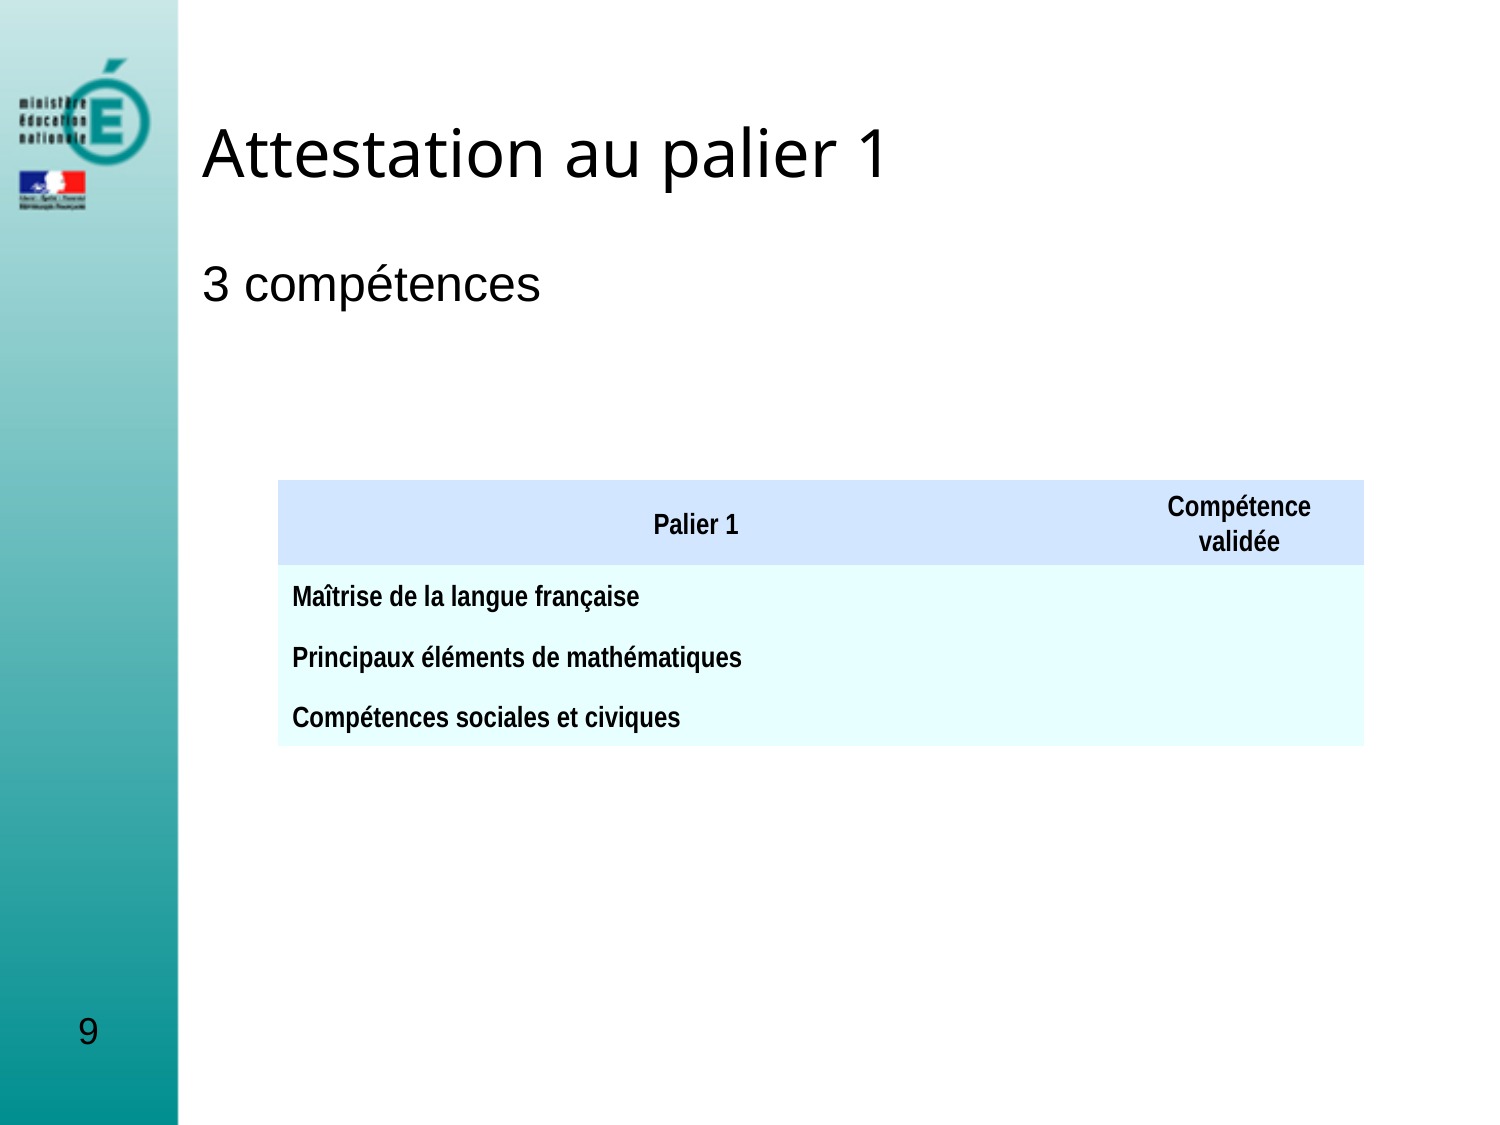

# Attestation au palier 1 3 compétences
| Palier 1 | Compétence validée |
| --- | --- |
| Maîtrise de la langue française | |
| Principaux éléments de mathématiques | |
| Compétences sociales et civiques | |